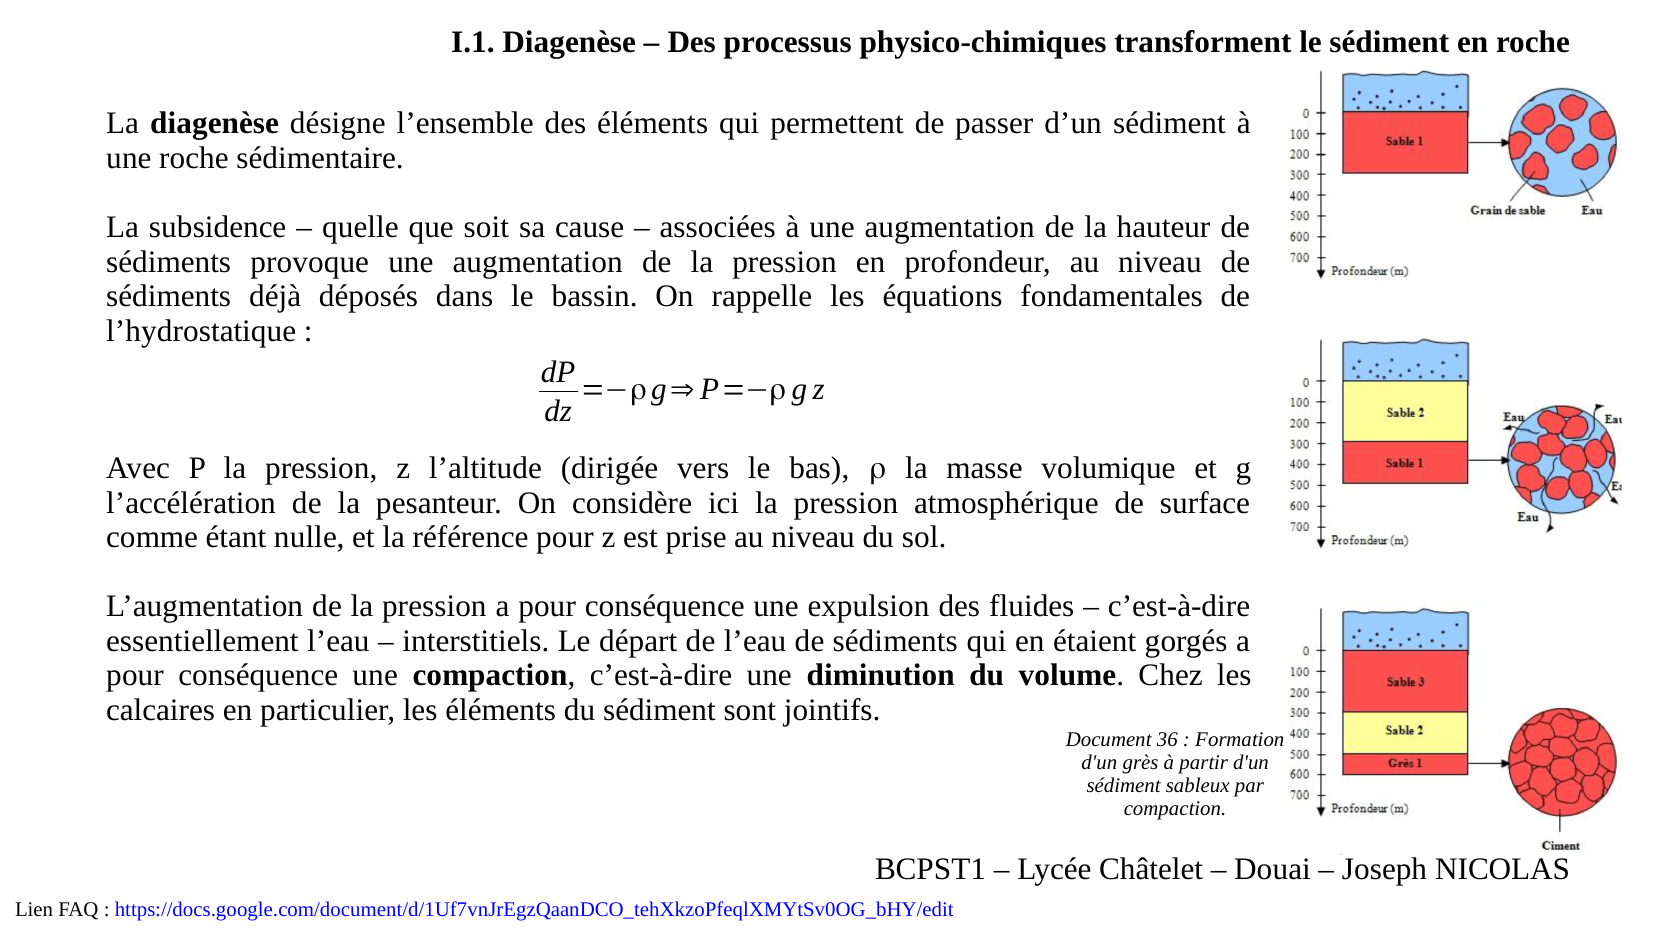

I.1. Diagenèse – Des processus physico-chimiques transforment le sédiment en roche
La diagenèse désigne l’ensemble des éléments qui permettent de passer d’un sédiment à une roche sédimentaire.
La subsidence – quelle que soit sa cause – associées à une augmentation de la hauteur de sédiments provoque une augmentation de la pression en profondeur, au niveau de sédiments déjà déposés dans le bassin. On rappelle les équations fondamentales de l’hydrostatique :
Avec P la pression, z l’altitude (dirigée vers le bas), r la masse volumique et g l’accélération de la pesanteur. On considère ici la pression atmosphérique de surface comme étant nulle, et la référence pour z est prise au niveau du sol.
L’augmentation de la pression a pour conséquence une expulsion des fluides – c’est-à-dire essentiellement l’eau – interstitiels. Le départ de l’eau de sédiments qui en étaient gorgés a pour conséquence une compaction, c’est-à-dire une diminution du volume. Chez les calcaires en particulier, les éléments du sédiment sont jointifs.
Document 36 : Formation d'un grès à partir d'un sédiment sableux par compaction.
BCPST1 – Lycée Châtelet – Douai – Joseph NICOLAS
Lien FAQ : https://docs.google.com/document/d/1Uf7vnJrEgzQaanDCO_tehXkzoPfeqlXMYtSv0OG_bHY/edit